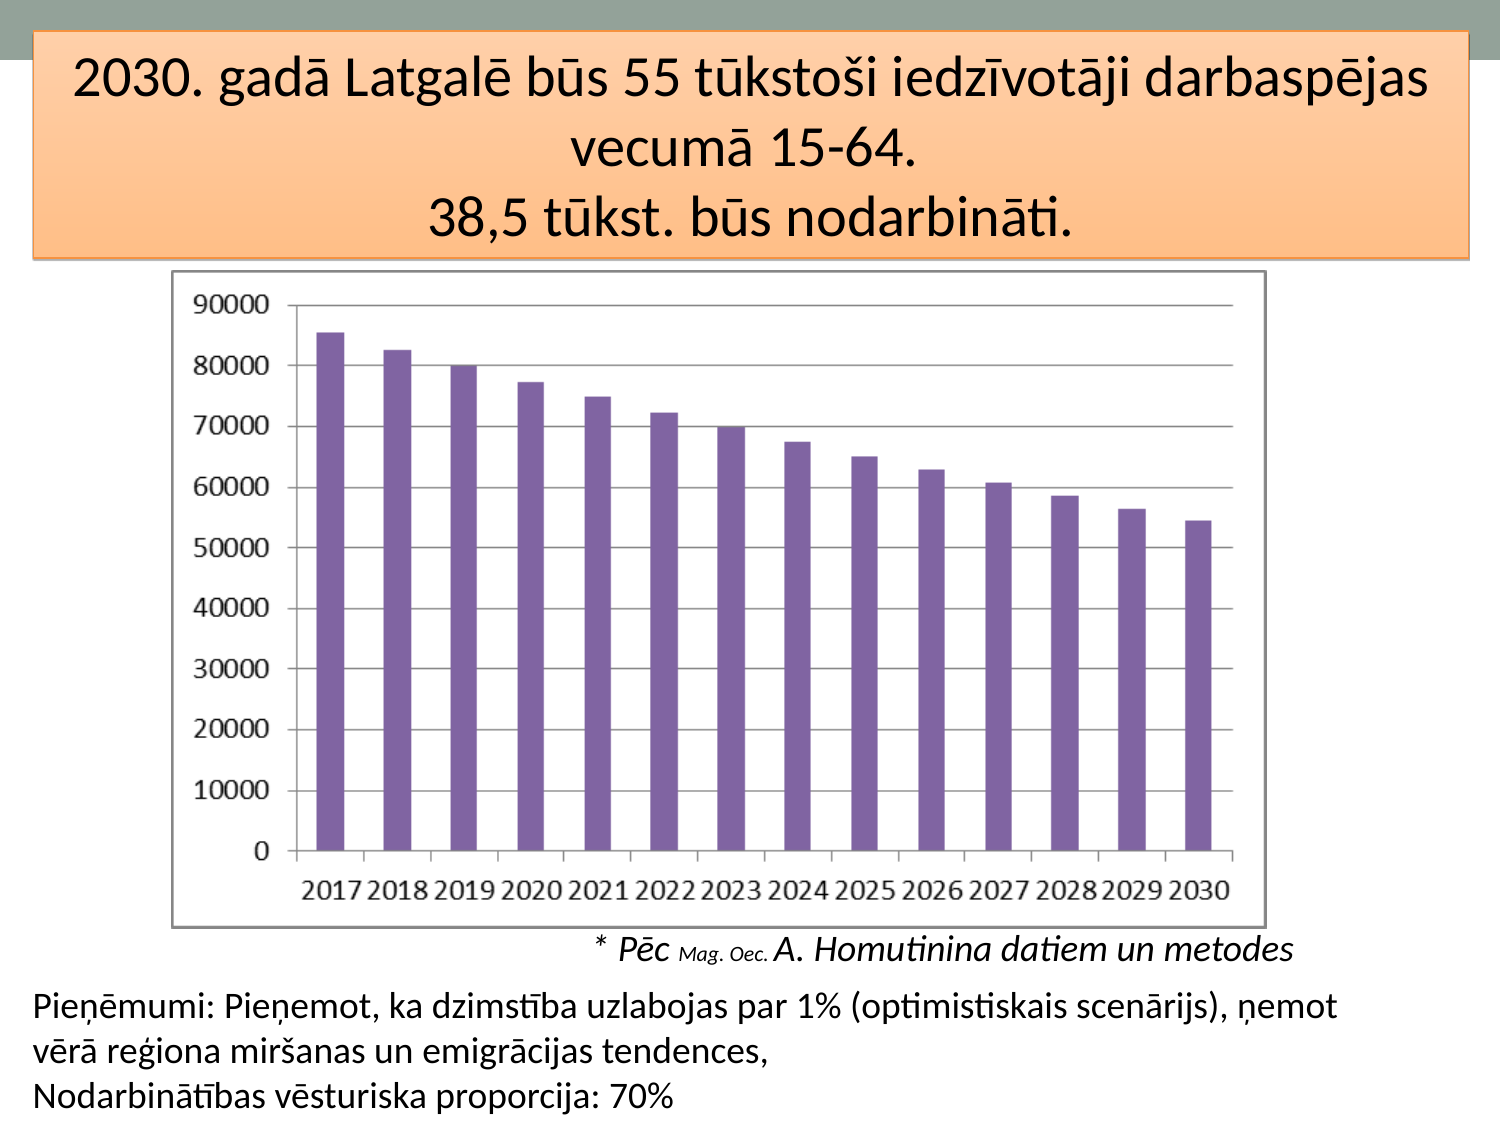

2030. gadā Latgalē būs 55 tūkstoši iedzīvotāji darbaspējas vecumā 15-64.
38,5 tūkst. būs nodarbināti.
* Pēc Mag. Oec. A. Homutinina datiem un metodes
Pieņēmumi: Pieņemot, ka dzimstība uzlabojas par 1% (optimistiskais scenārijs), ņemot vērā reģiona miršanas un emigrācijas tendences,
Nodarbinātības vēsturiska proporcija: 70%